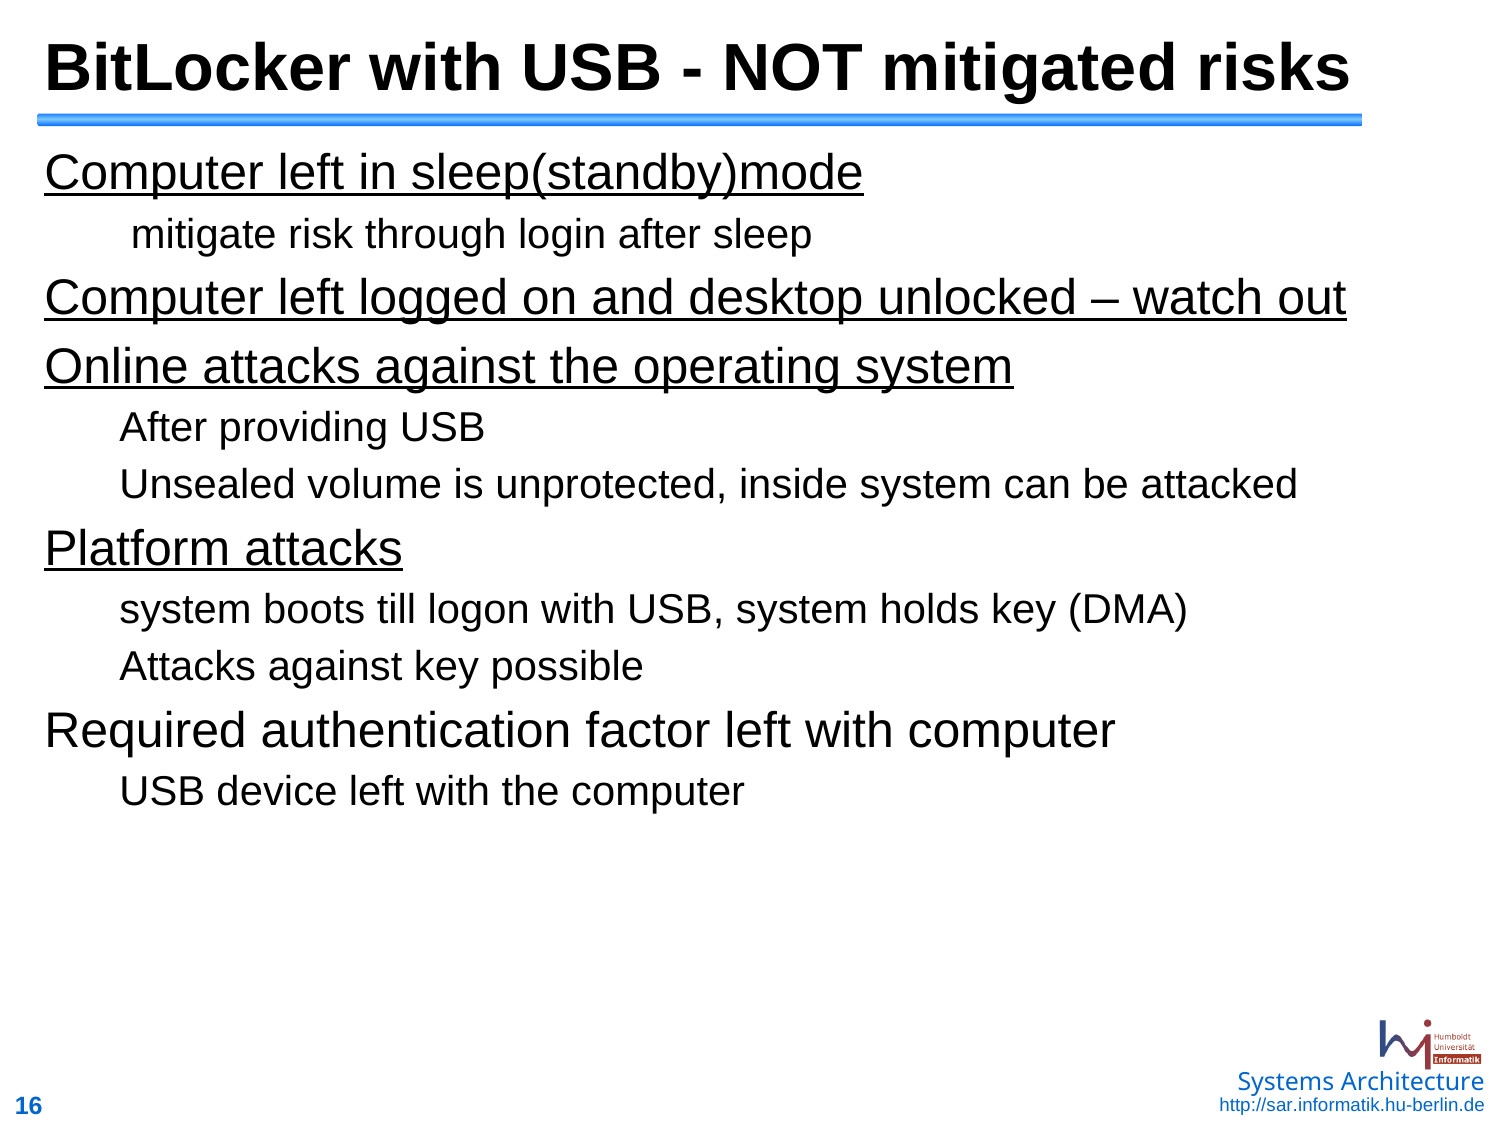

# BitLocker with USB - NOT mitigated risks
Computer left in sleep(standby)mode
 mitigate risk through login after sleep
Computer left logged on and desktop unlocked – watch out
Online attacks against the operating system
After providing USB
Unsealed volume is unprotected, inside system can be attacked
Platform attacks
system boots till logon with USB, system holds key (DMA)
Attacks against key possible
Required authentication factor left with computer
USB device left with the computer